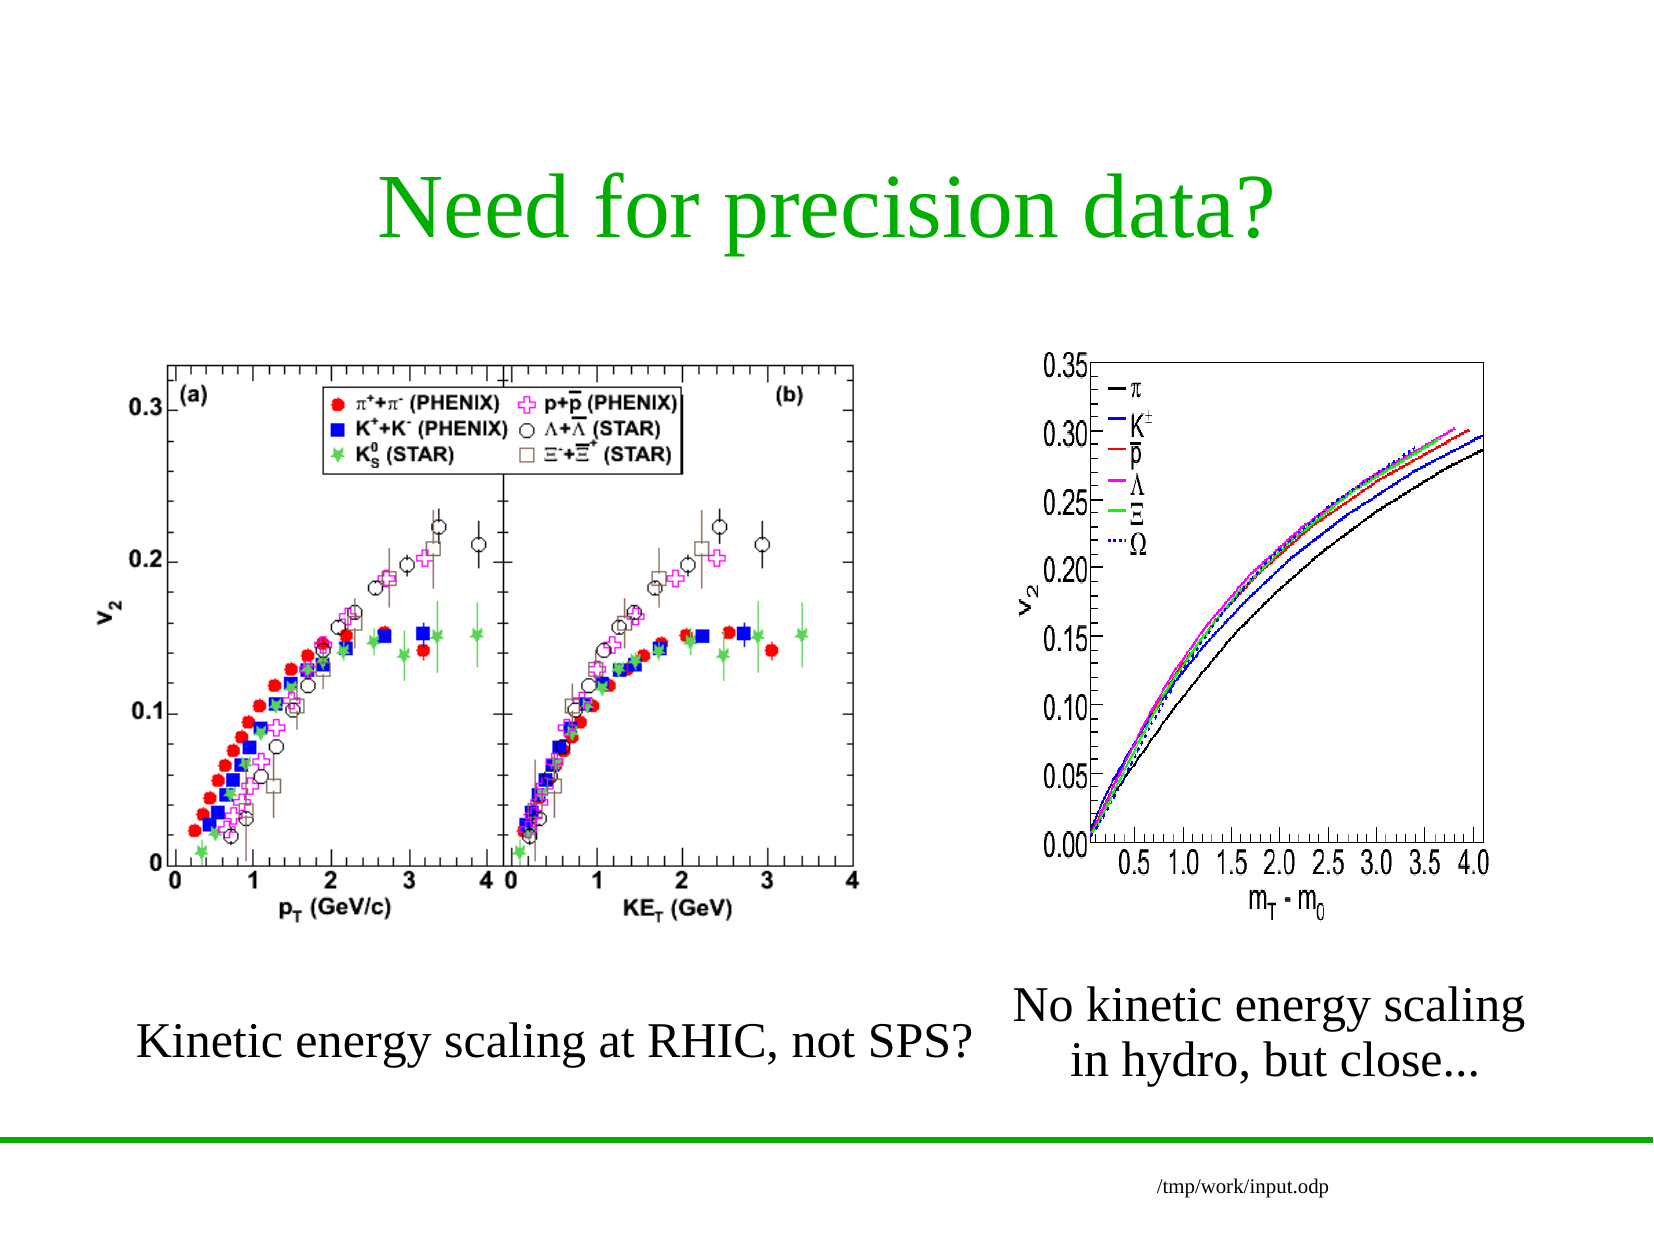

# Need for precision data?
No kinetic energy scaling
in hydro, but close...
Kinetic energy scaling at RHIC, not SPS?